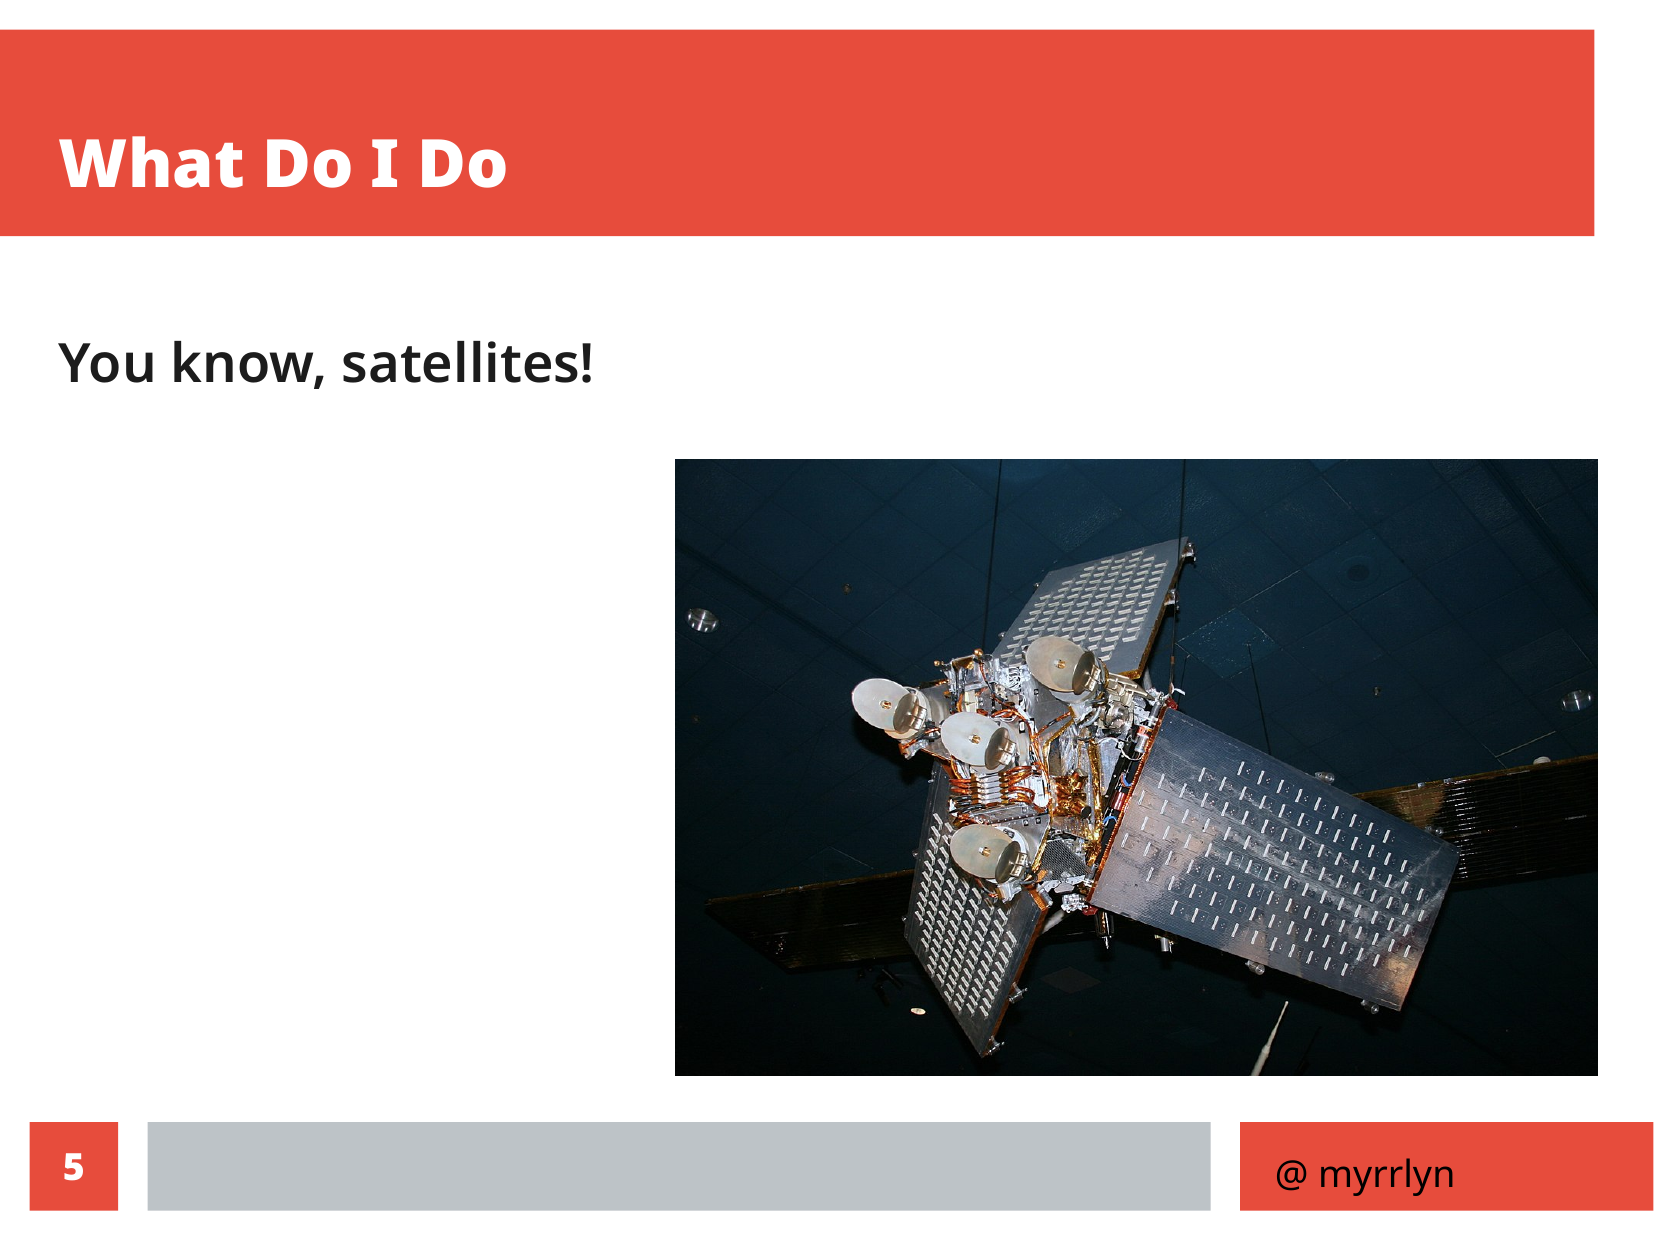

# What Do I Do
You know, satellites!
5
@ myrrlyn